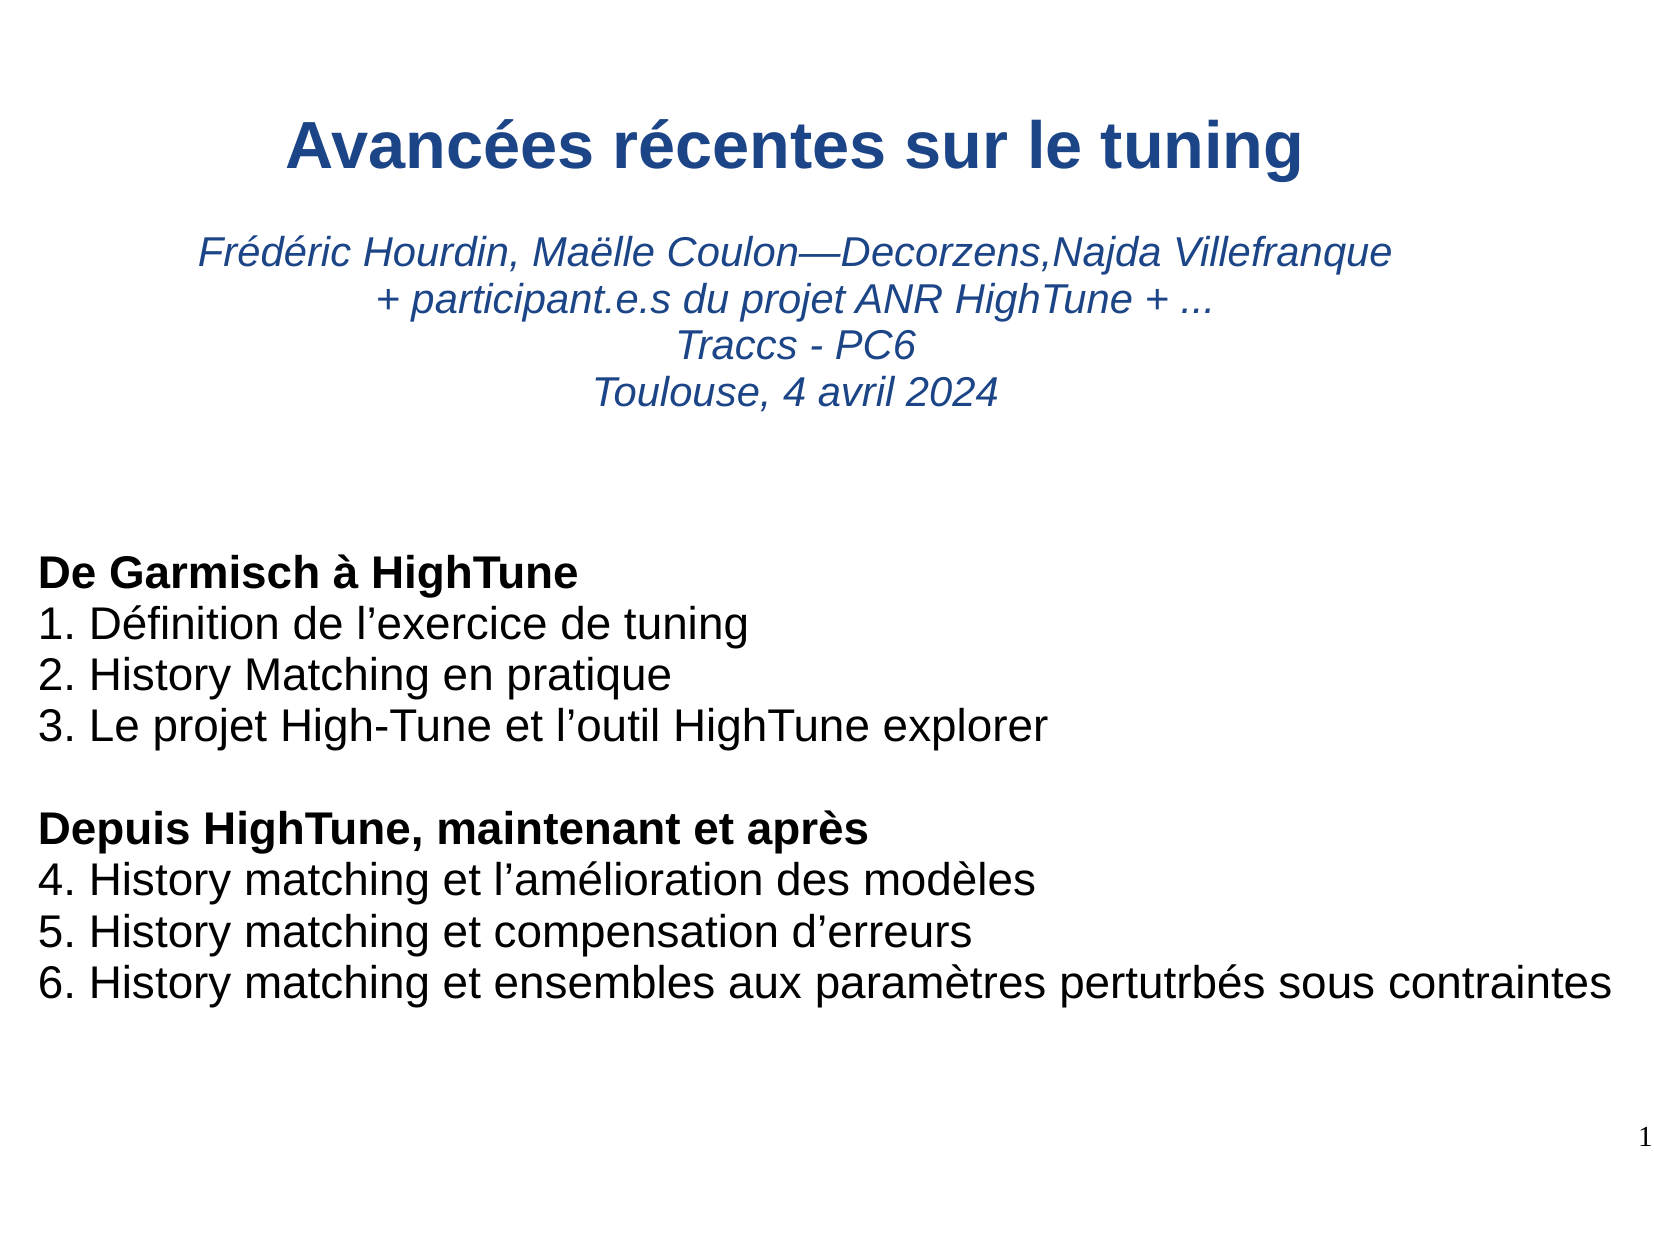

Avancées récentes sur le tuning
Frédéric Hourdin, Maëlle Coulon—Decorzens,Najda Villefranque
+ participant.e.s du projet ANR HighTune + ...
Traccs - PC6
Toulouse, 4 avril 2024
De Garmisch à HighTune
1. Définition de l’exercice de tuning
2. History Matching en pratique
3. Le projet High-Tune et l’outil HighTune explorer
Depuis HighTune, maintenant et après
4. History matching et l’amélioration des modèles
5. History matching et compensation d’erreurs
6. History matching et ensembles aux paramètres pertutrbés sous contraintes
1